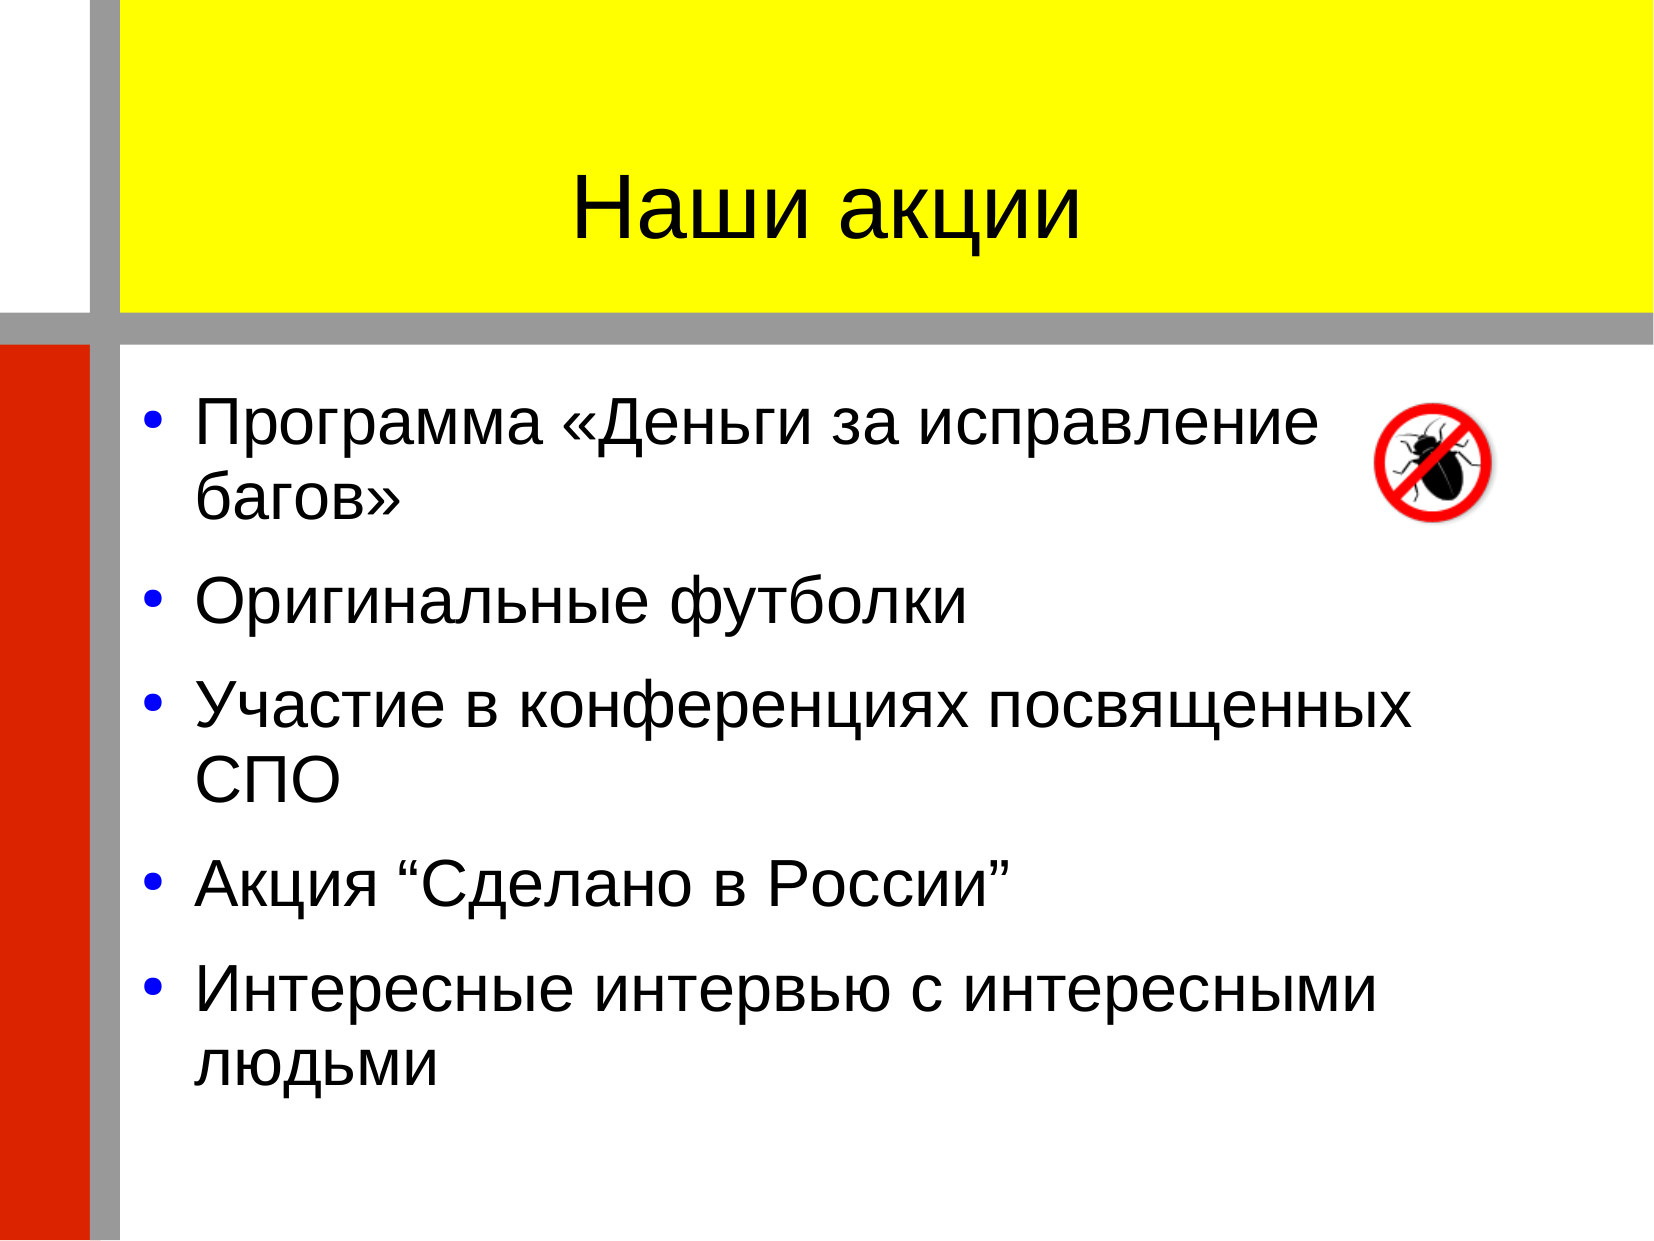

# Наши акции
Программа «Деньги за исправление багов»
Оригинальные футболки
Участие в конференциях посвященных СПО
Акция “Сделано в России”
Интересные интервью с интересными людьми